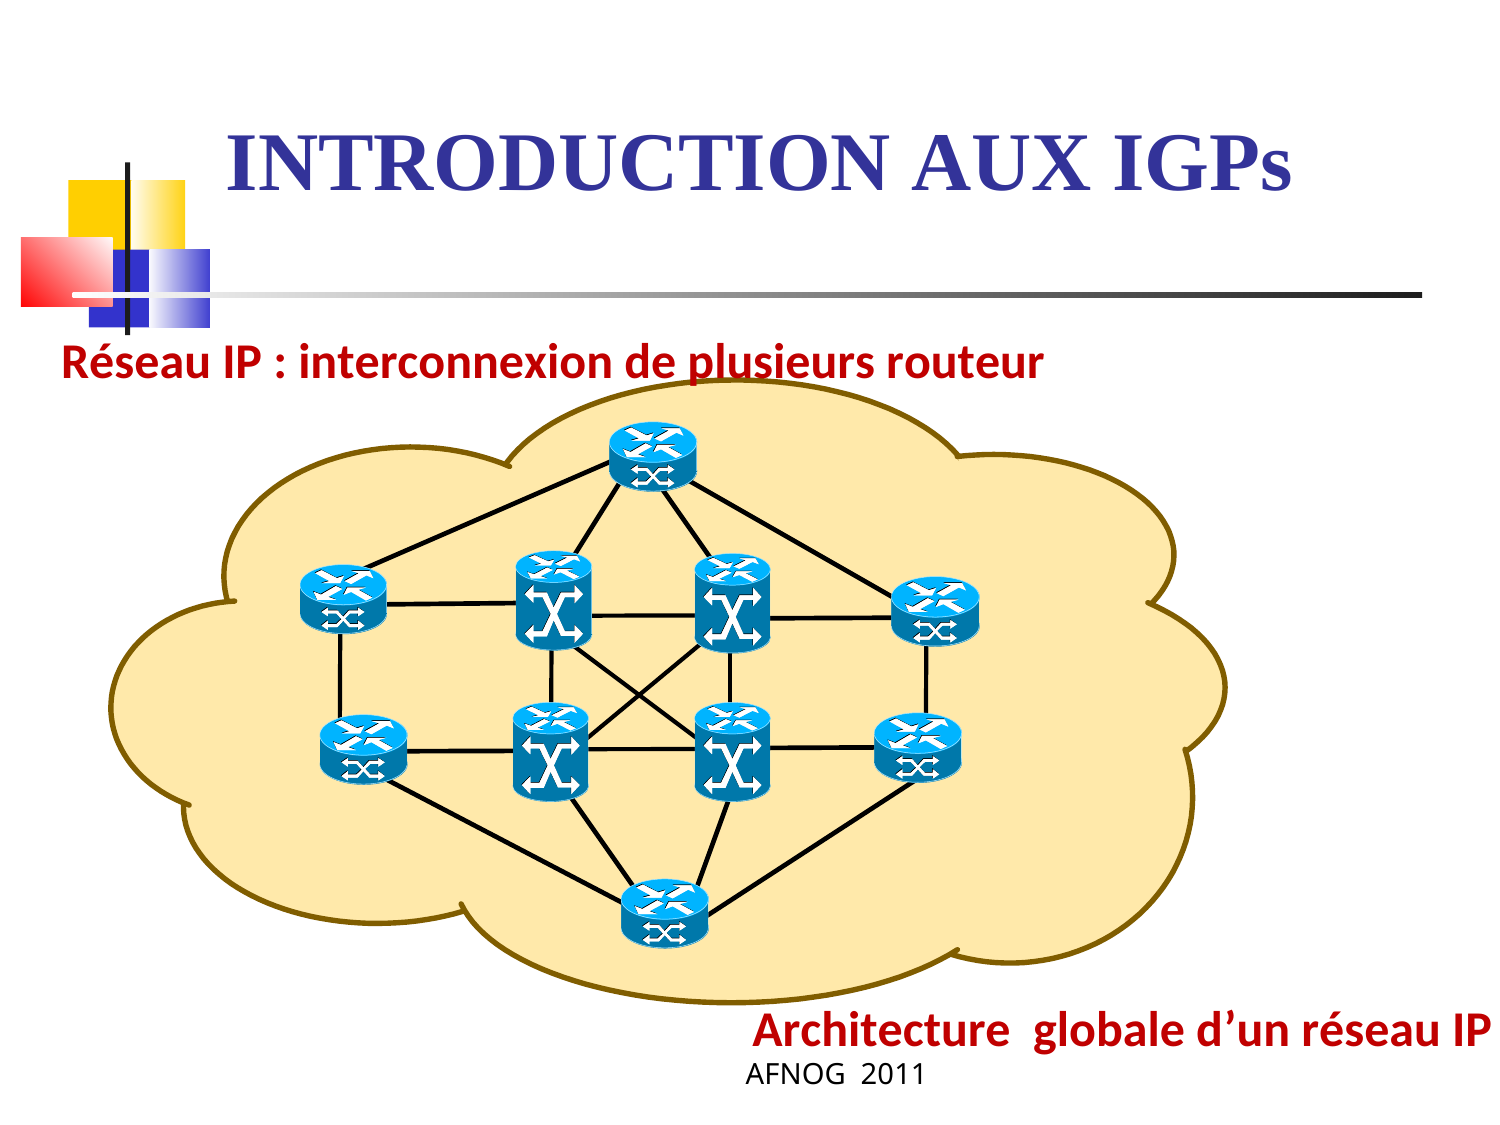

INTRODUCTION AUX IGPs
 Réseau IP : interconnexion de plusieurs routeur
 Architecture globale d’un réseau IP
AFNOG 2011